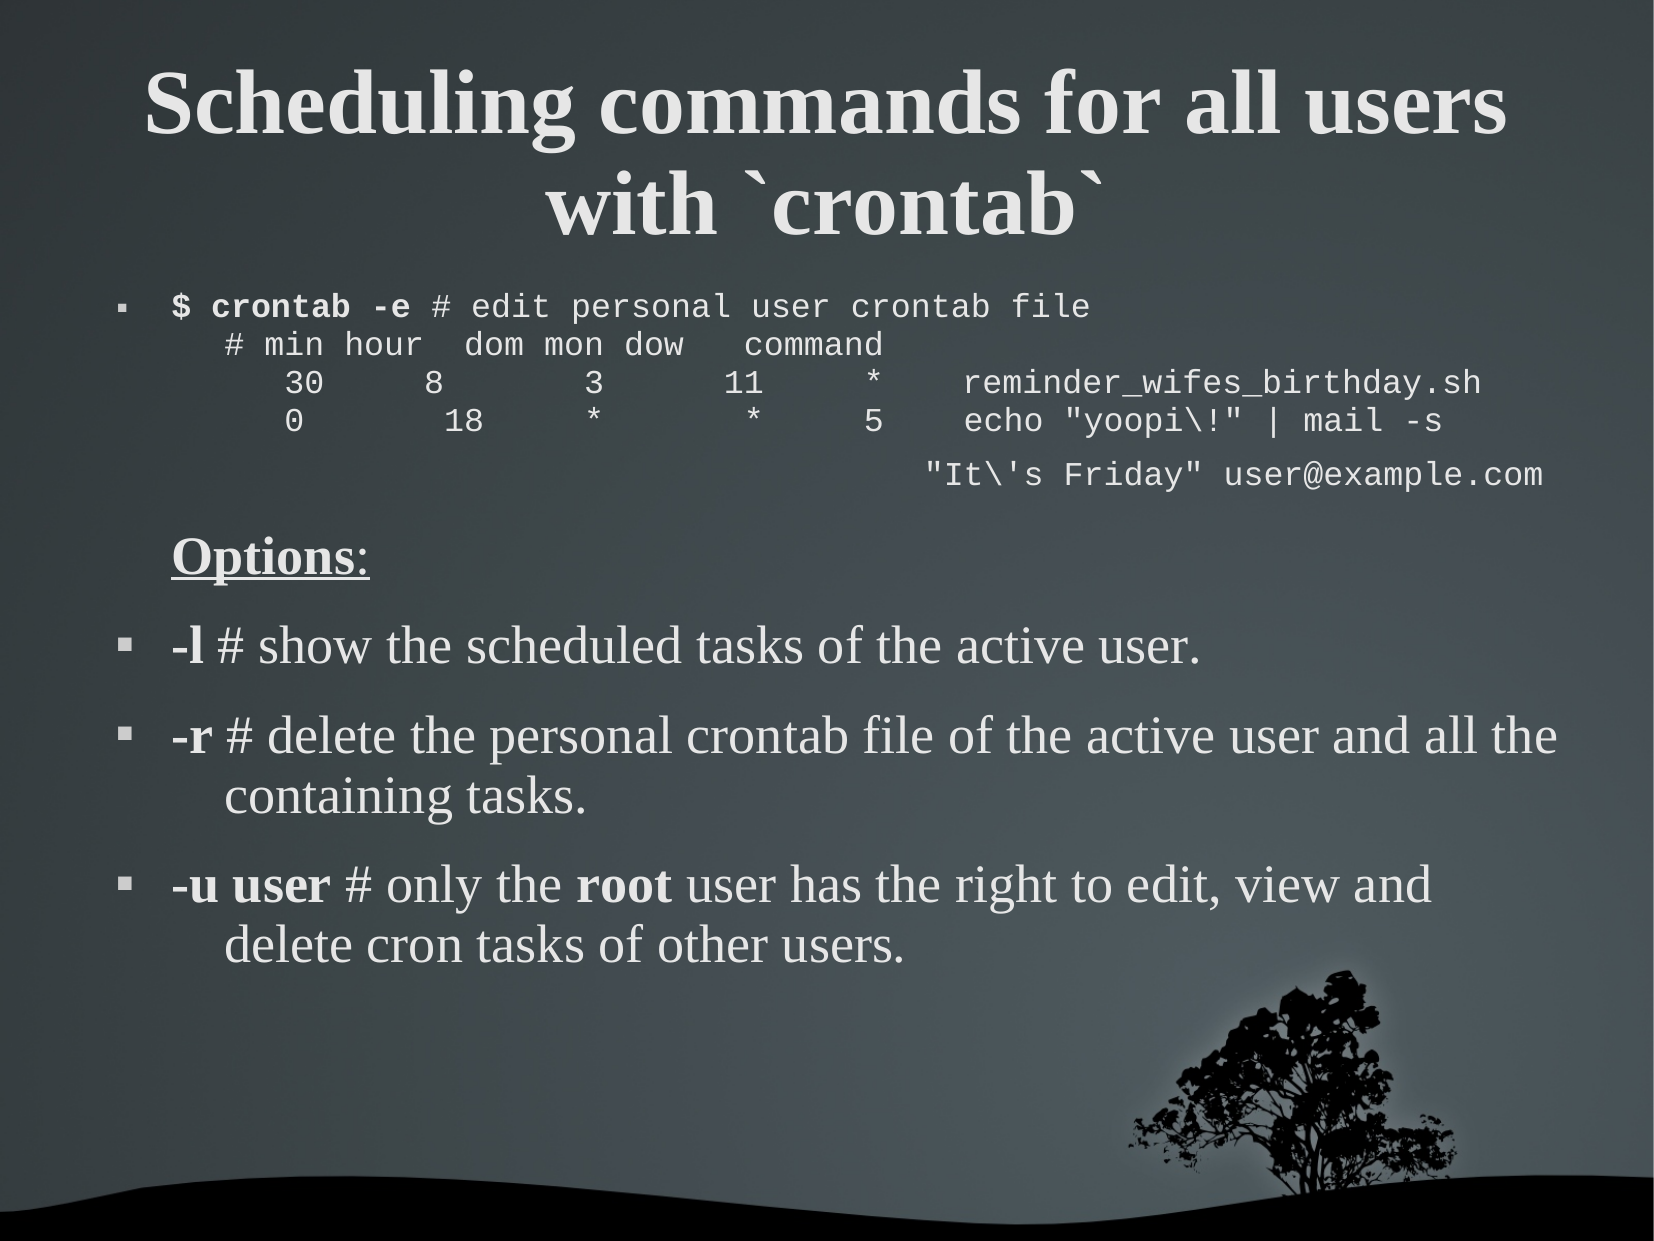

Scheduling commands for all users with `crontab`
# $ crontab -e # edit personal user crontab file # min hour dom mon dow command 30 8 3 11 *		reminder_wifes_birthday.sh 0 18 * * 5 echo "yoopi\!" | mail -s "It\'s Friday" user@example.com
Options:
-l # show the scheduled tasks of the active user.
-r # delete the personal crontab file of the active user and all the containing tasks.
-u user # only the root user has the right to edit, view and delete cron tasks of other users.